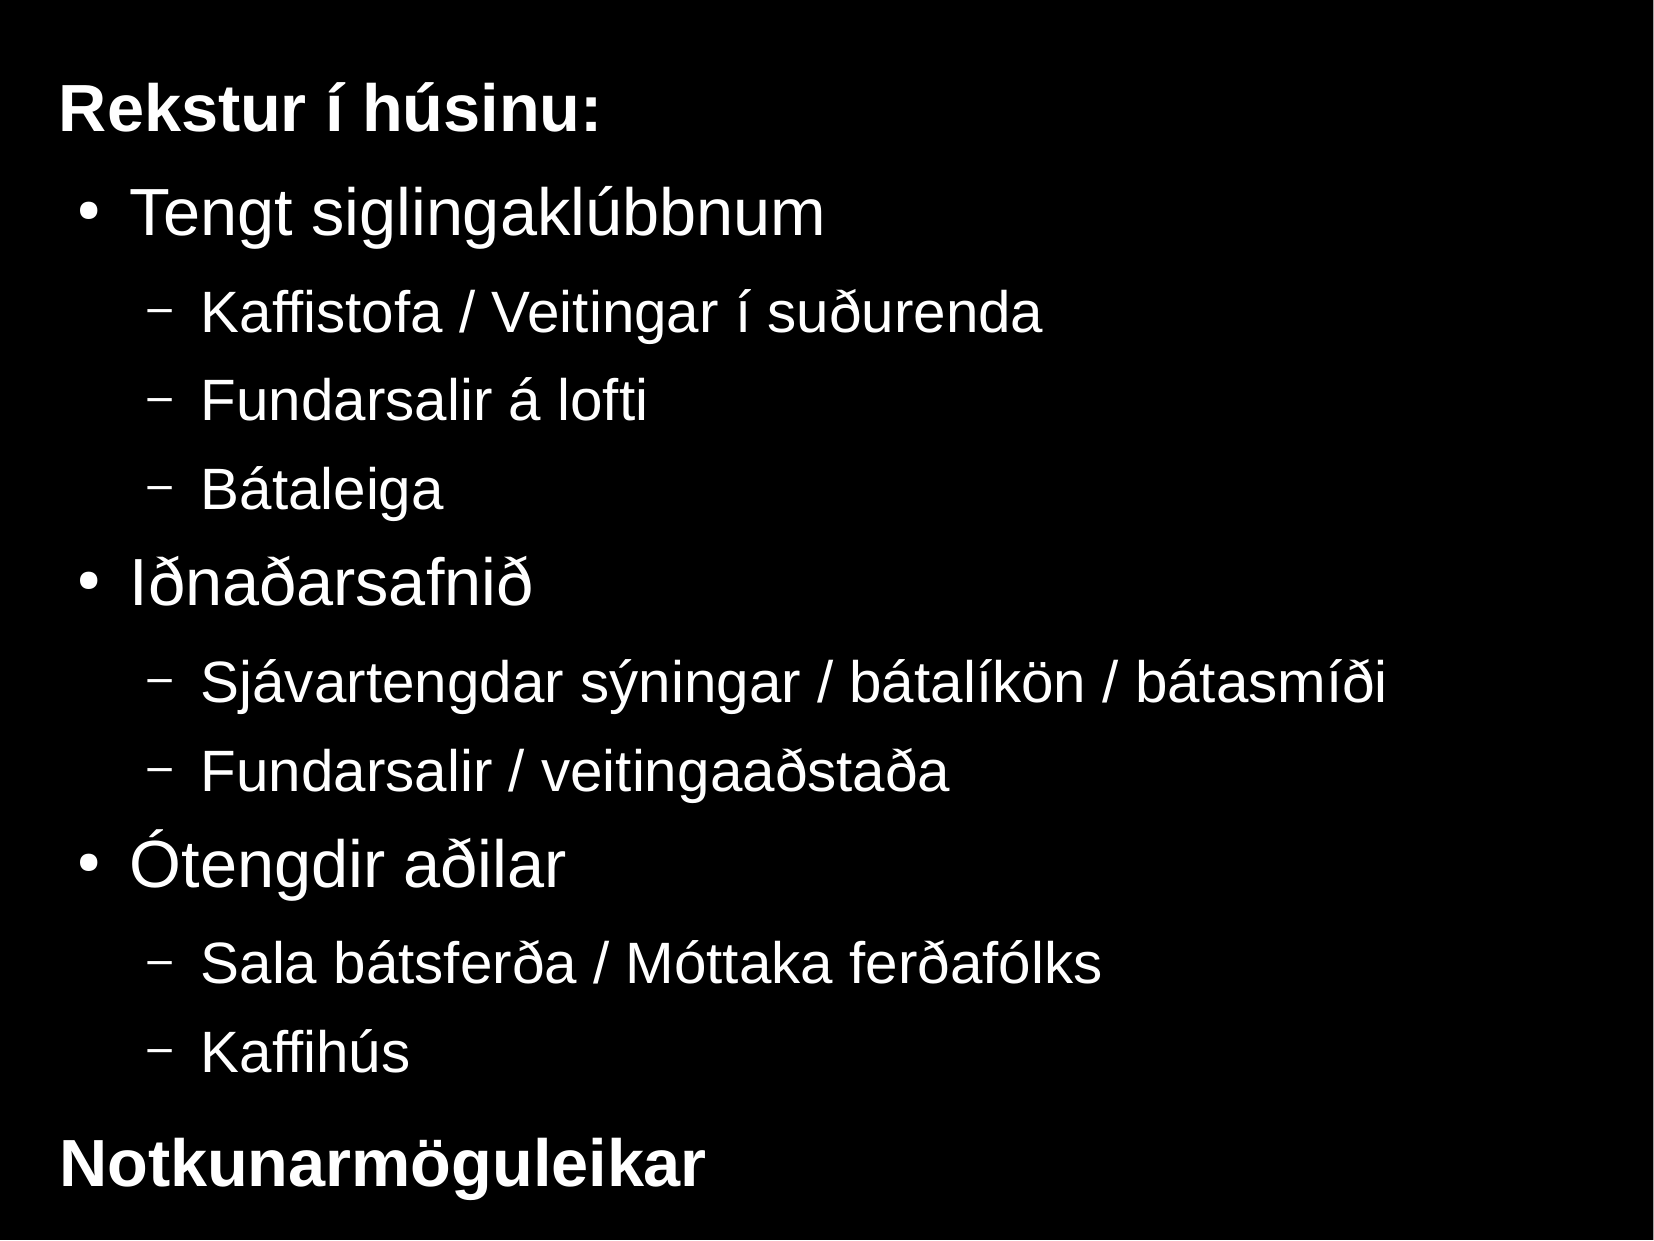

Rekstur í húsinu:
Tengt siglingaklúbbnum
Kaffistofa / Veitingar í suðurenda
Fundarsalir á lofti
Bátaleiga
Iðnaðarsafnið
Sjávartengdar sýningar / bátalíkön / bátasmíði
Fundarsalir / veitingaaðstaða
Ótengdir aðilar
Sala bátsferða / Móttaka ferðafólks
Kaffihús
# Notkunarmöguleikar